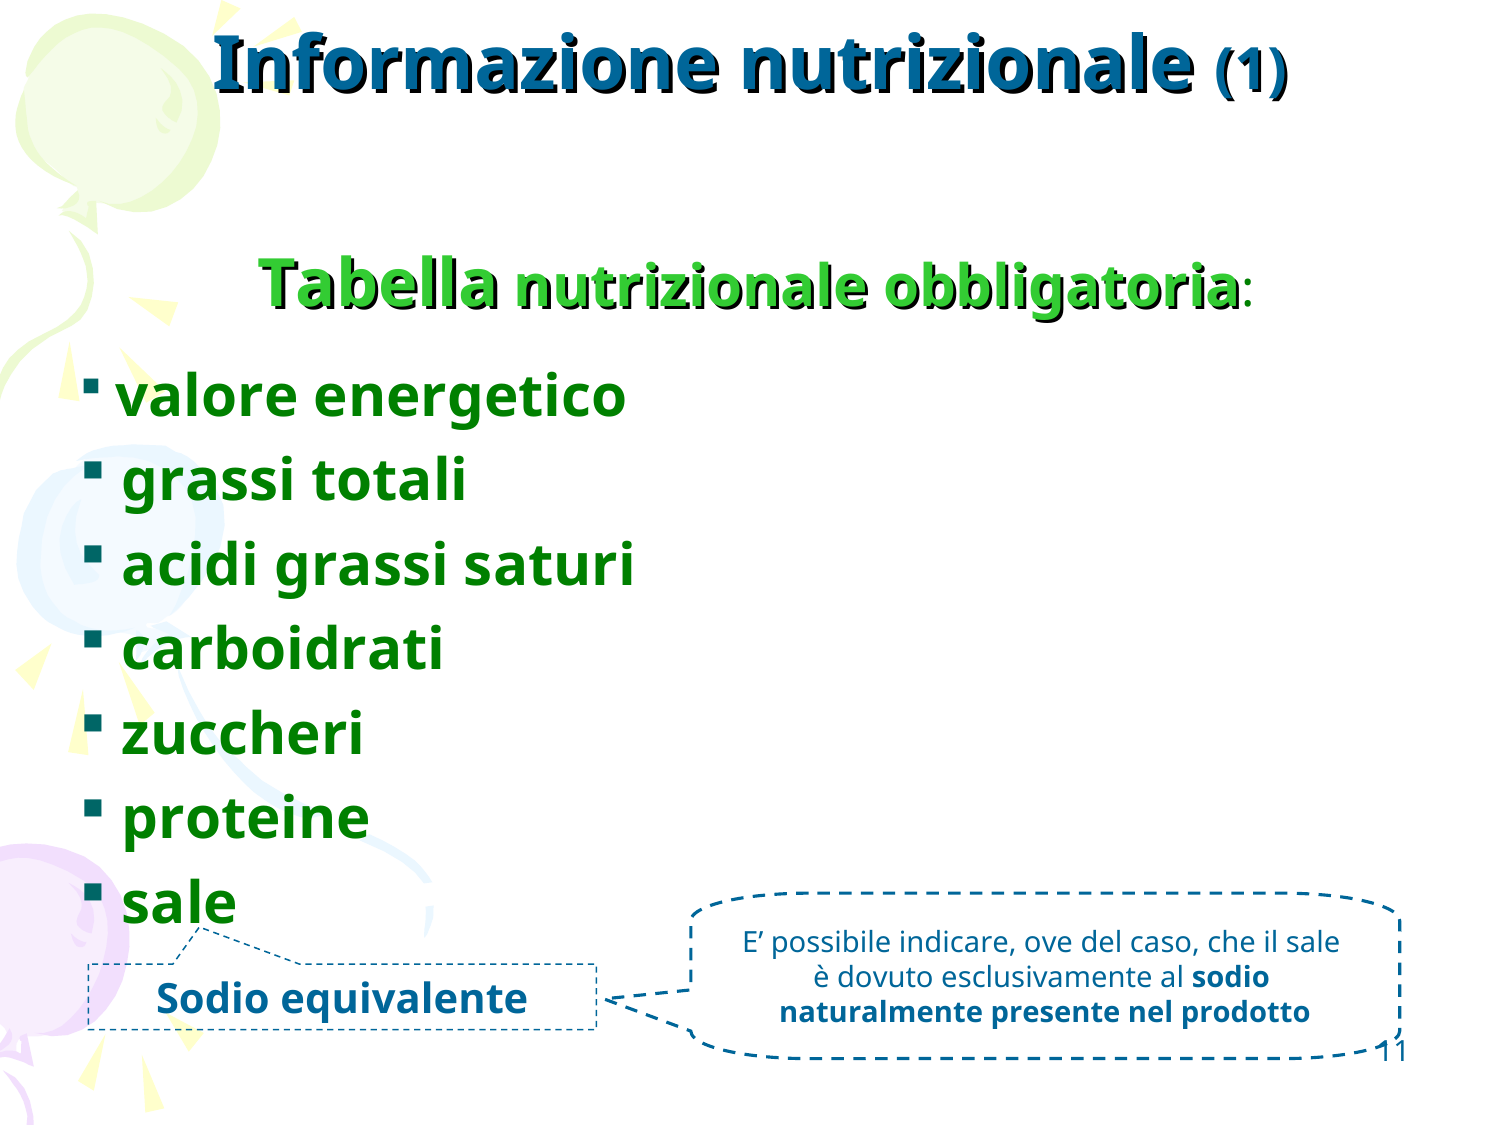

# Informazione nutrizionale (1)
Tabella nutrizionale obbligatoria:
 valore energetico
 grassi totali
 acidi grassi saturi
 carboidrati
 zuccheri
 proteine
 sale
E’ possibile indicare, ove del caso, che il sale
è dovuto esclusivamente al sodio
naturalmente presente nel prodotto
Sodio equivalente